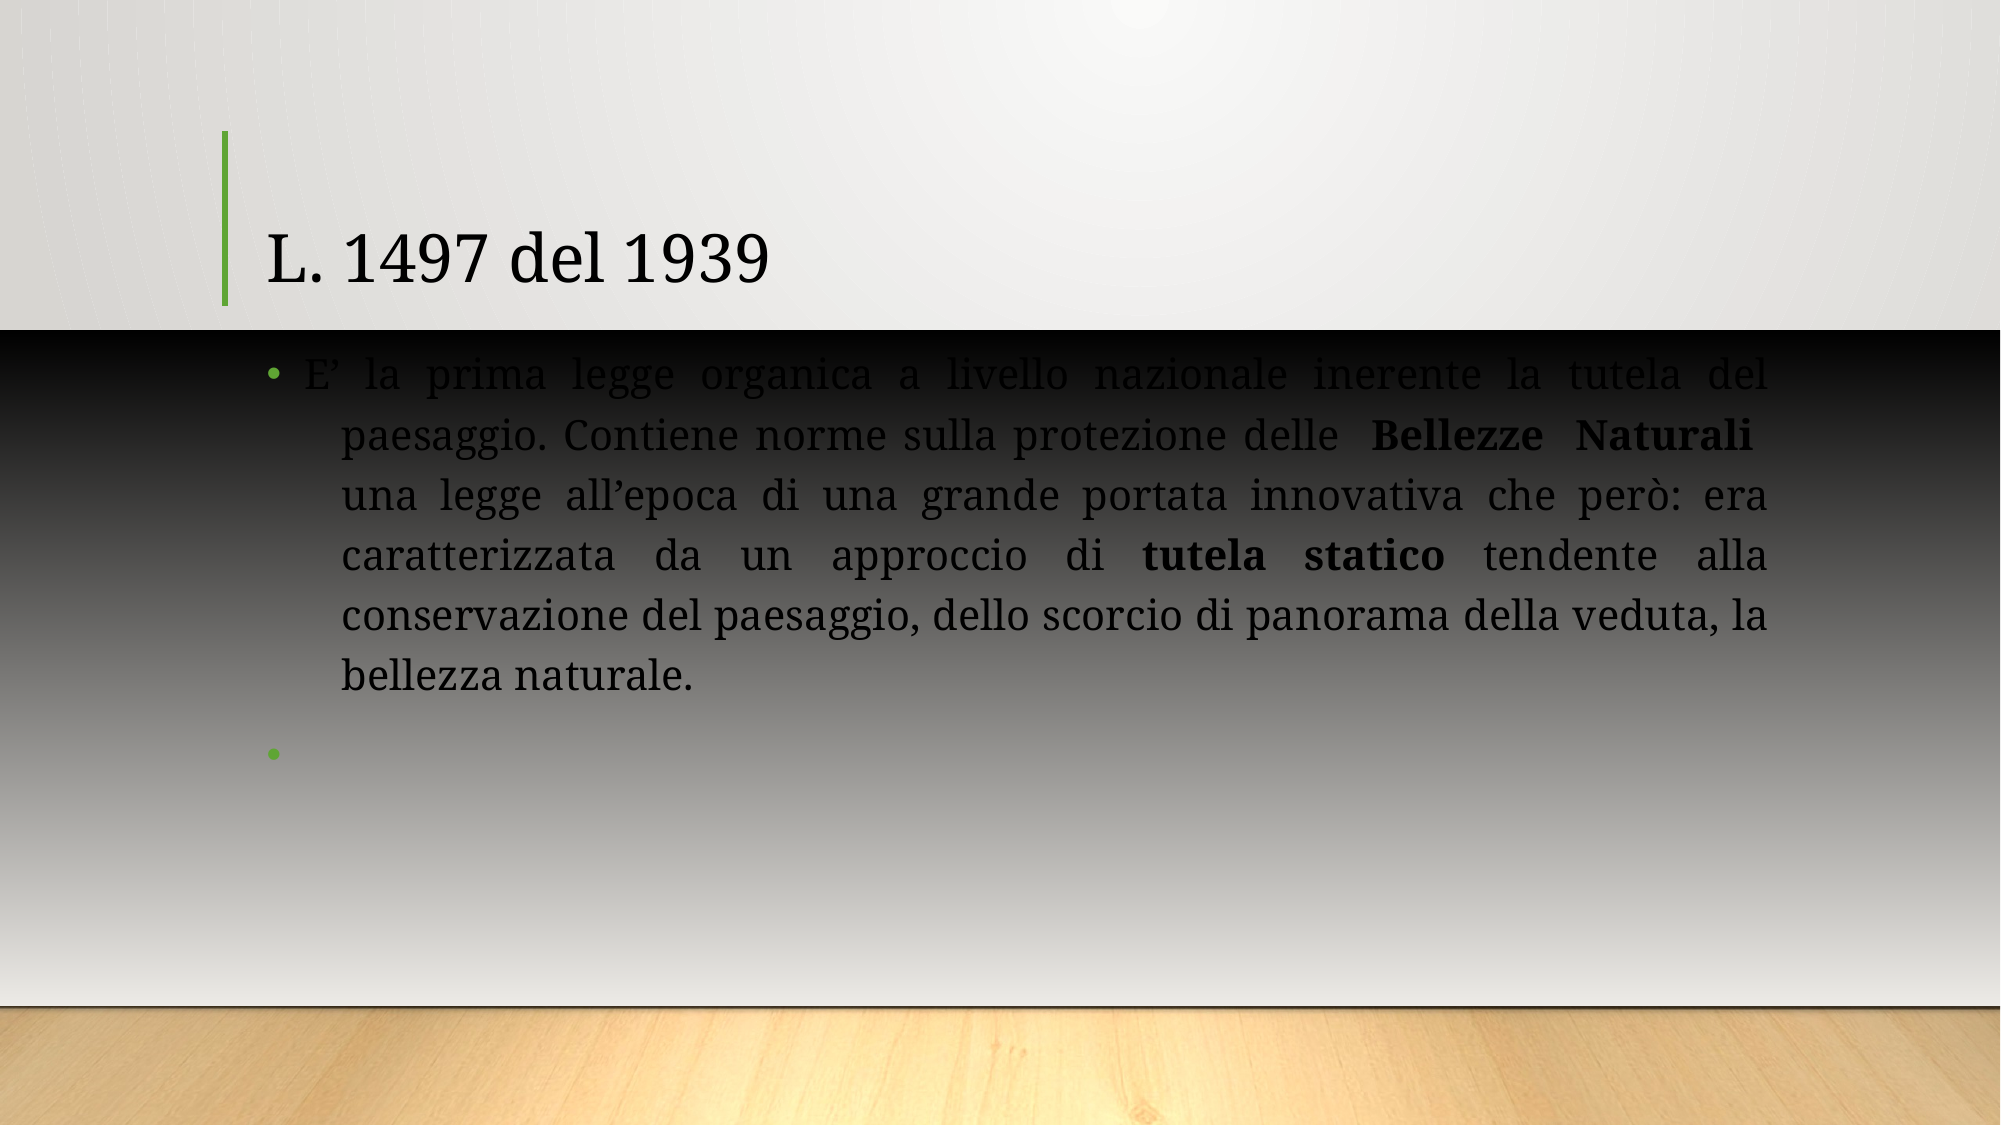

# L. 1497 del 1939
E’ la prima legge organica a livello nazionale inerente la tutela del paesaggio. Contiene norme sulla protezione delle Bellezze Naturali una legge all’epoca di una grande portata innovativa che però: era caratterizzata da un approccio di tutela statico tendente alla conservazione del paesaggio, dello scorcio di panorama della veduta, la bellezza naturale.